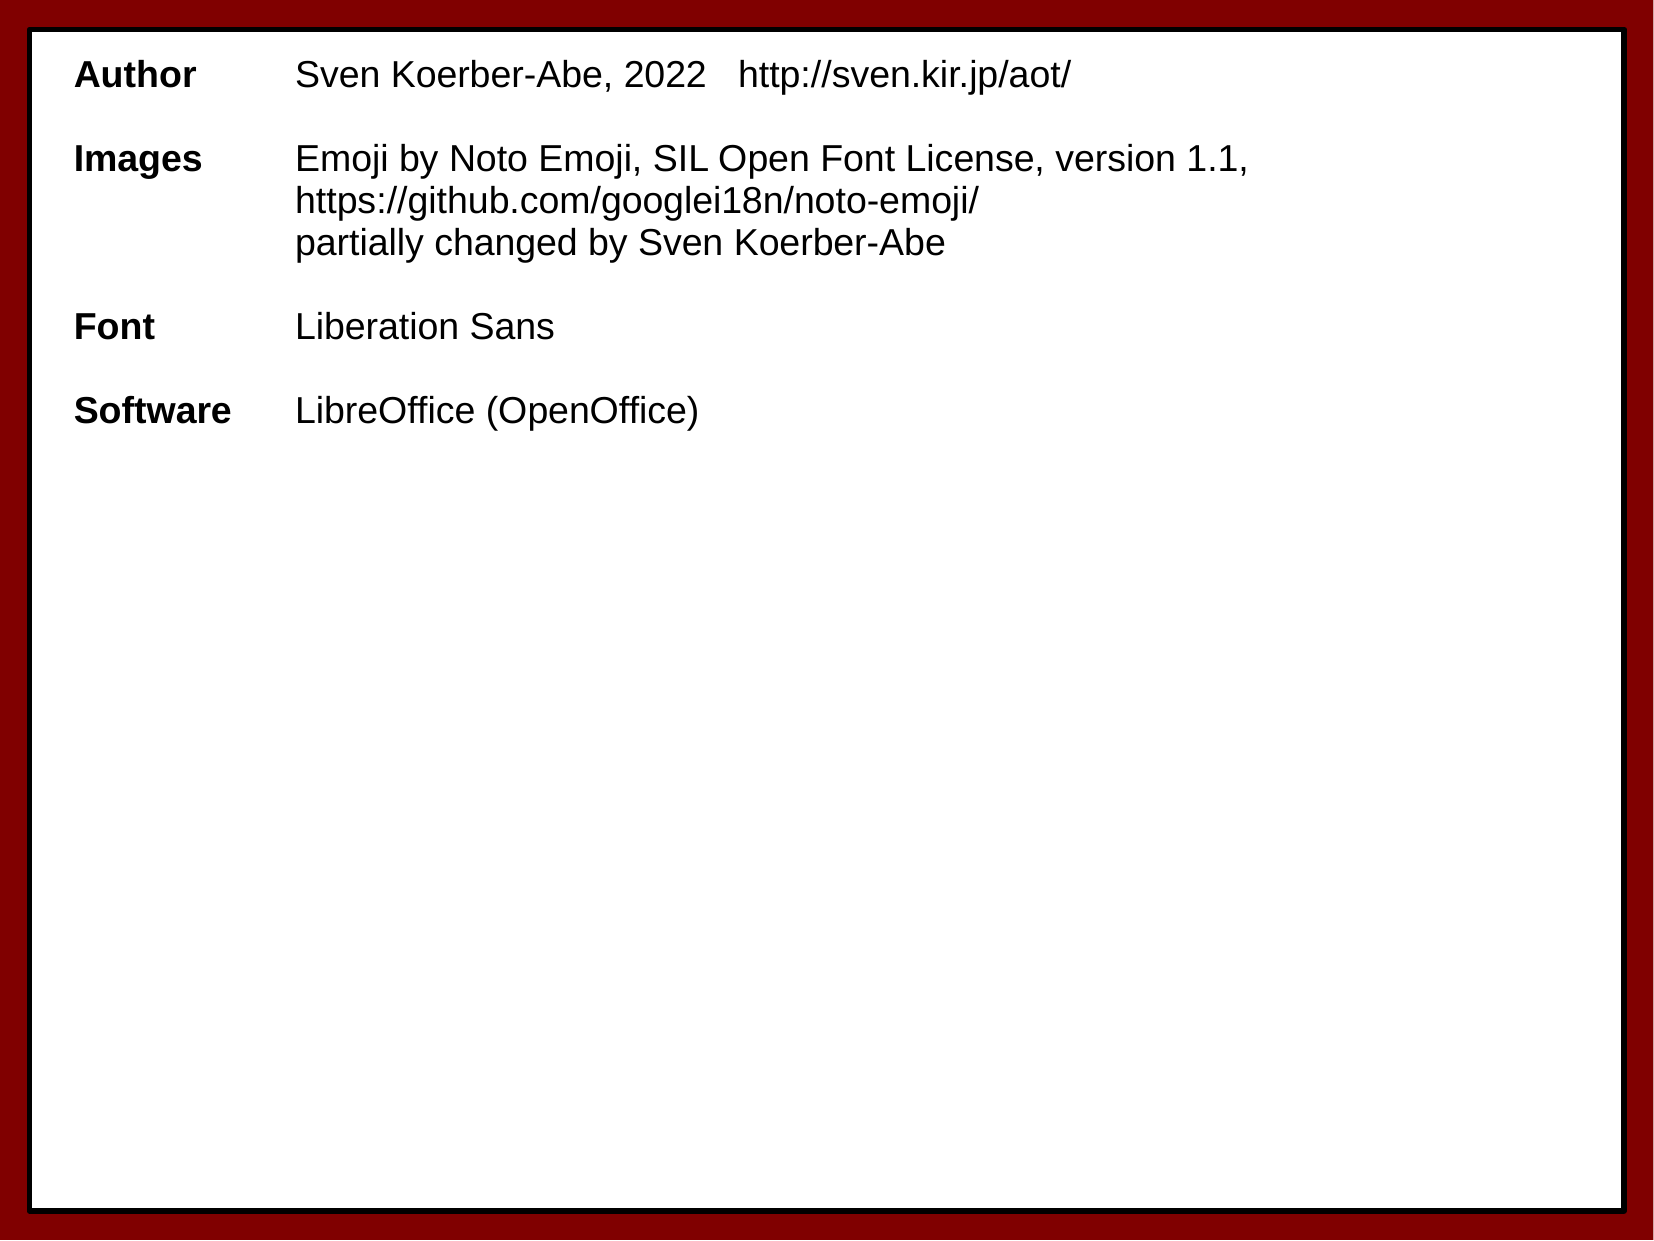

Author		Sven Koerber-Abe, 2022	http://sven.kir.jp/aot/
Images		Emoji by Noto Emoji, SIL Open Font License, version 1.1,
			https://github.com/googlei18n/noto-emoji/
			partially changed by Sven Koerber-Abe
Font		Liberation Sans
Software	LibreOffice (OpenOffice)